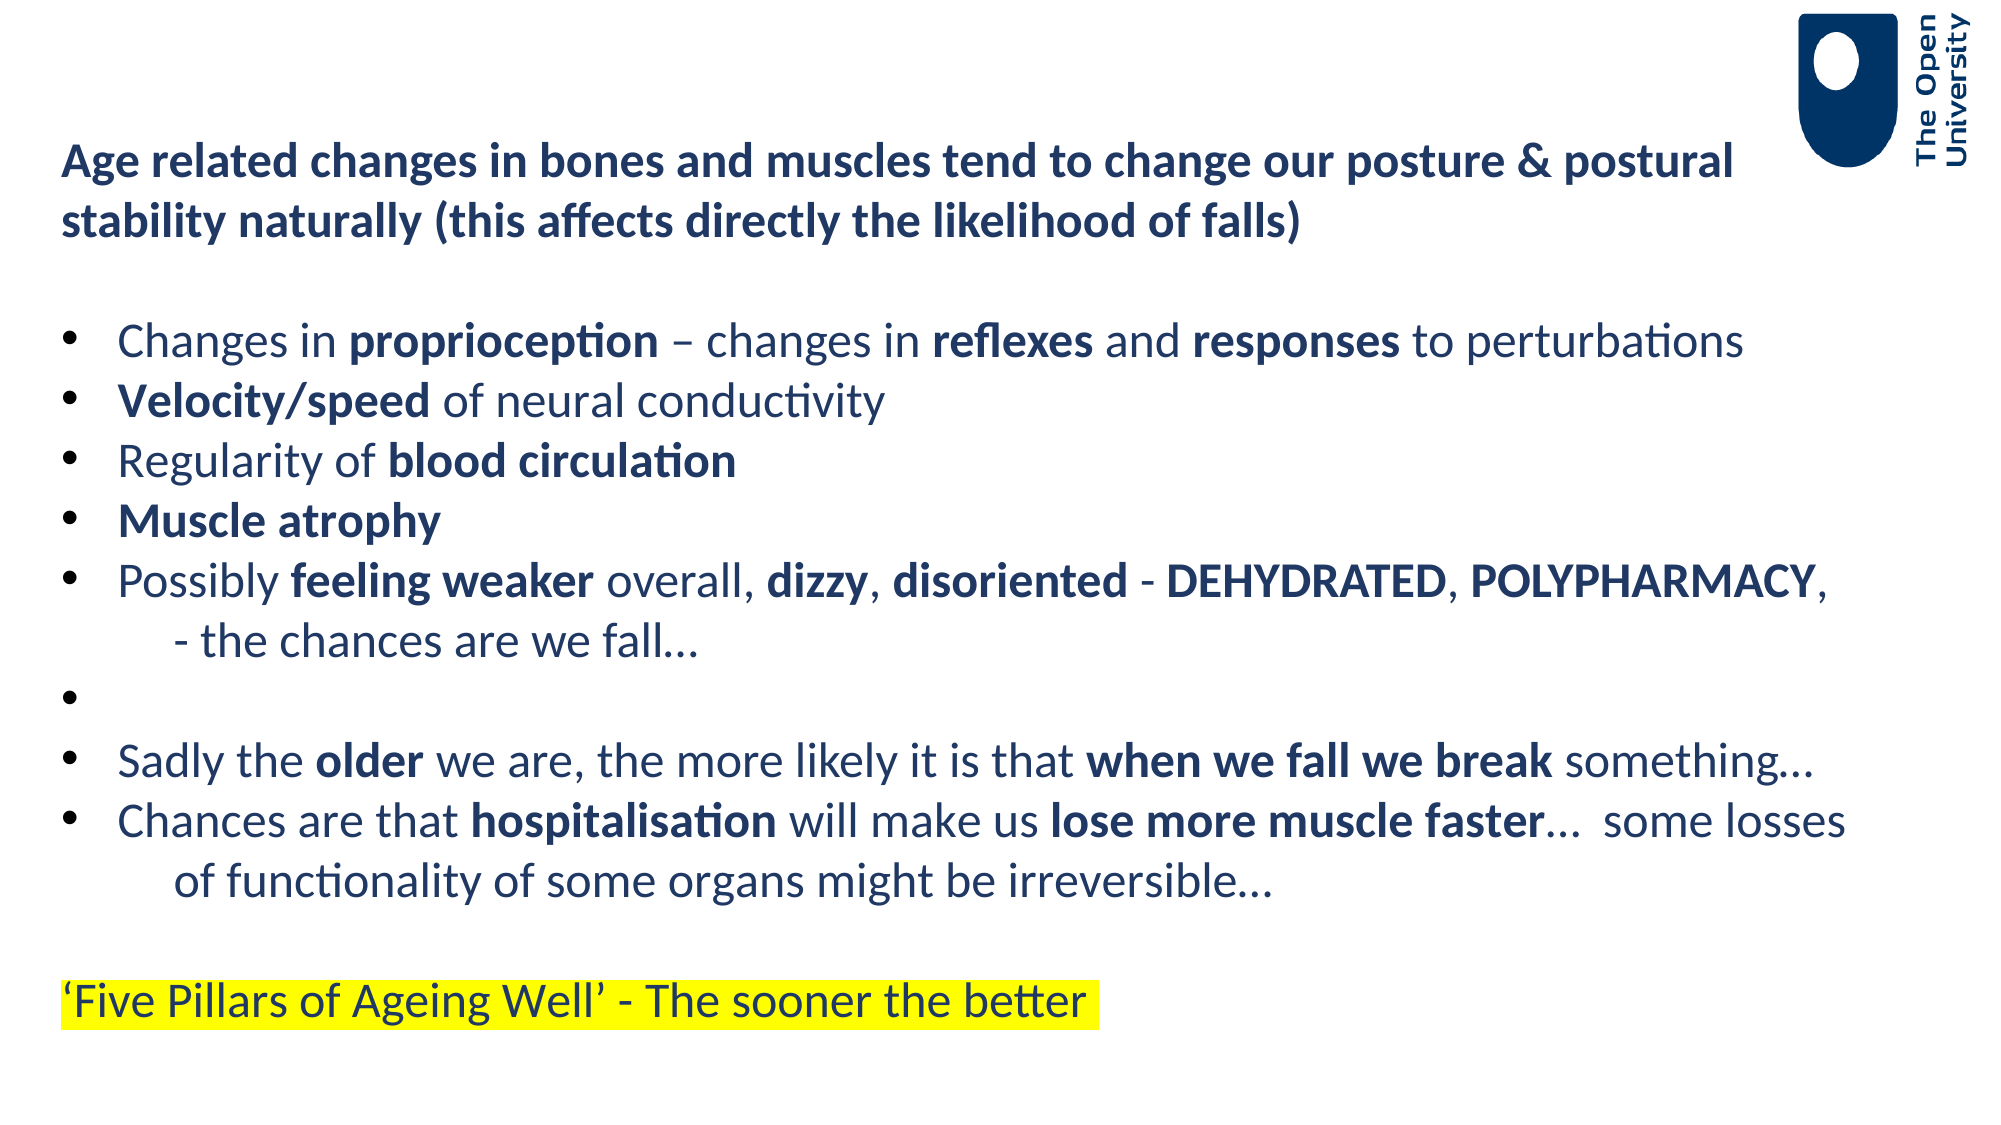

# Age related changes in bones and muscles tend to change our posture & postural stability naturally (this affects directly the likelihood of falls)
Changes in proprioception – changes in reflexes and responses to perturbations
Velocity/speed of neural conductivity
Regularity of blood circulation
Muscle atrophy
Possibly feeling weaker overall, dizzy, disoriented - DEHYDRATED, POLYPHARMACY, - the chances are we fall…
Sadly the older we are, the more likely it is that when we fall we break something…
Chances are that hospitalisation will make us lose more muscle faster… some losses of functionality of some organs might be irreversible…
‘Five Pillars of Ageing Well’ - The sooner the better